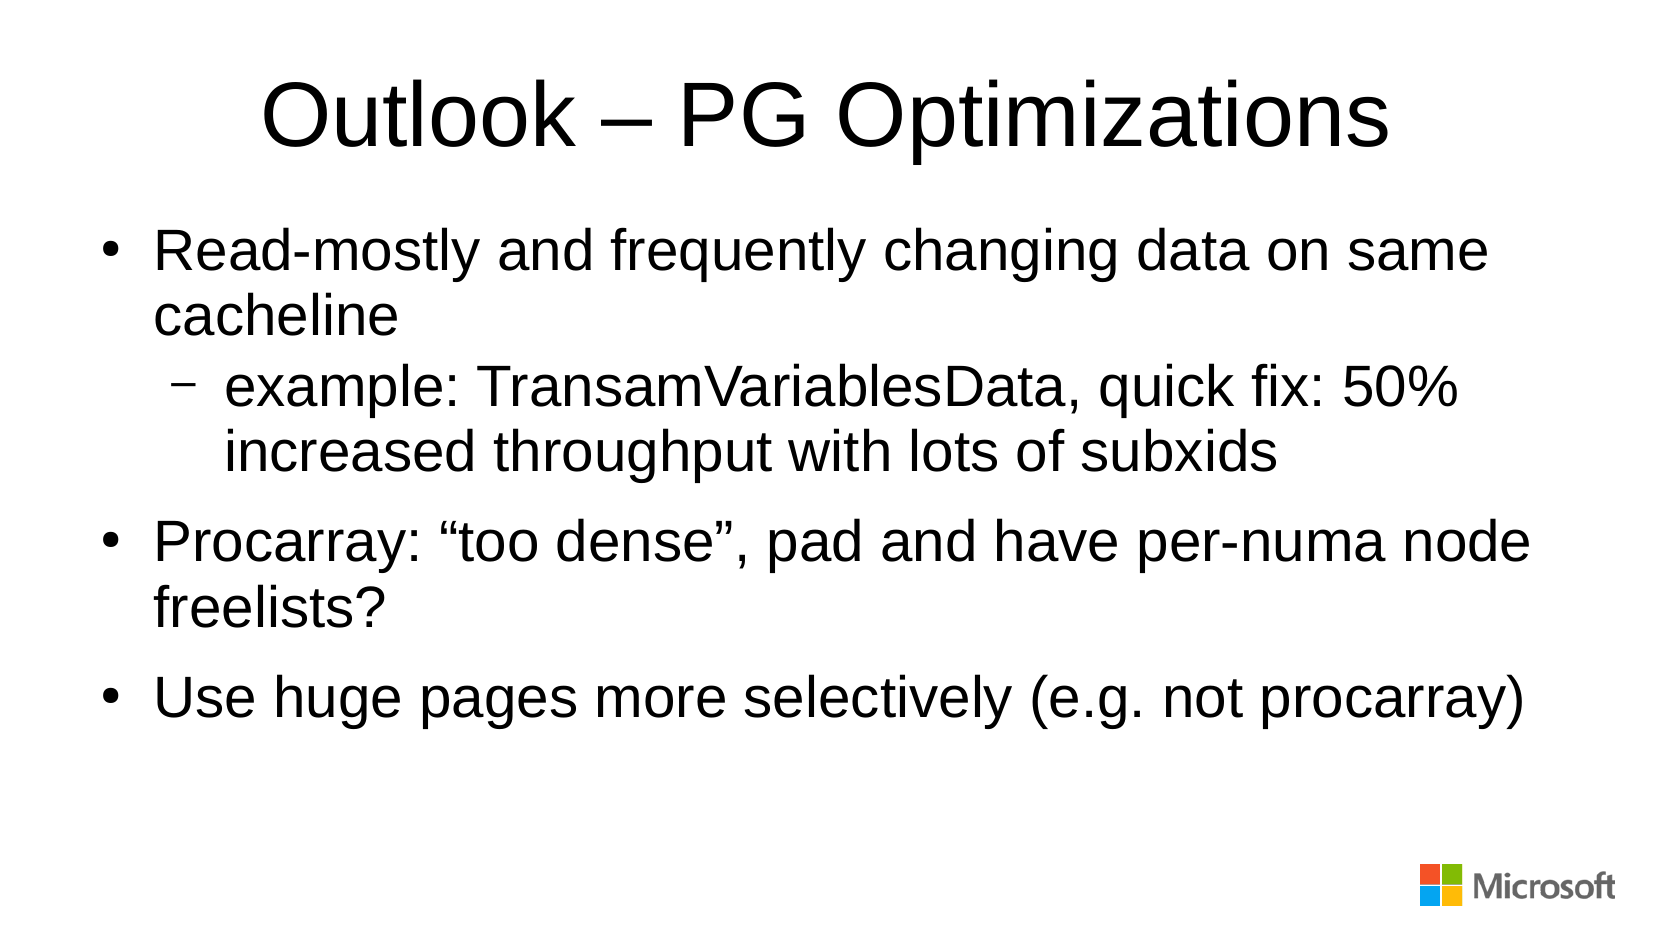

# Outlook – PG Optimizations
Read-mostly and frequently changing data on same cacheline
example: TransamVariablesData, quick fix: 50% increased throughput with lots of subxids
Procarray: “too dense”, pad and have per-numa node freelists?
Use huge pages more selectively (e.g. not procarray)